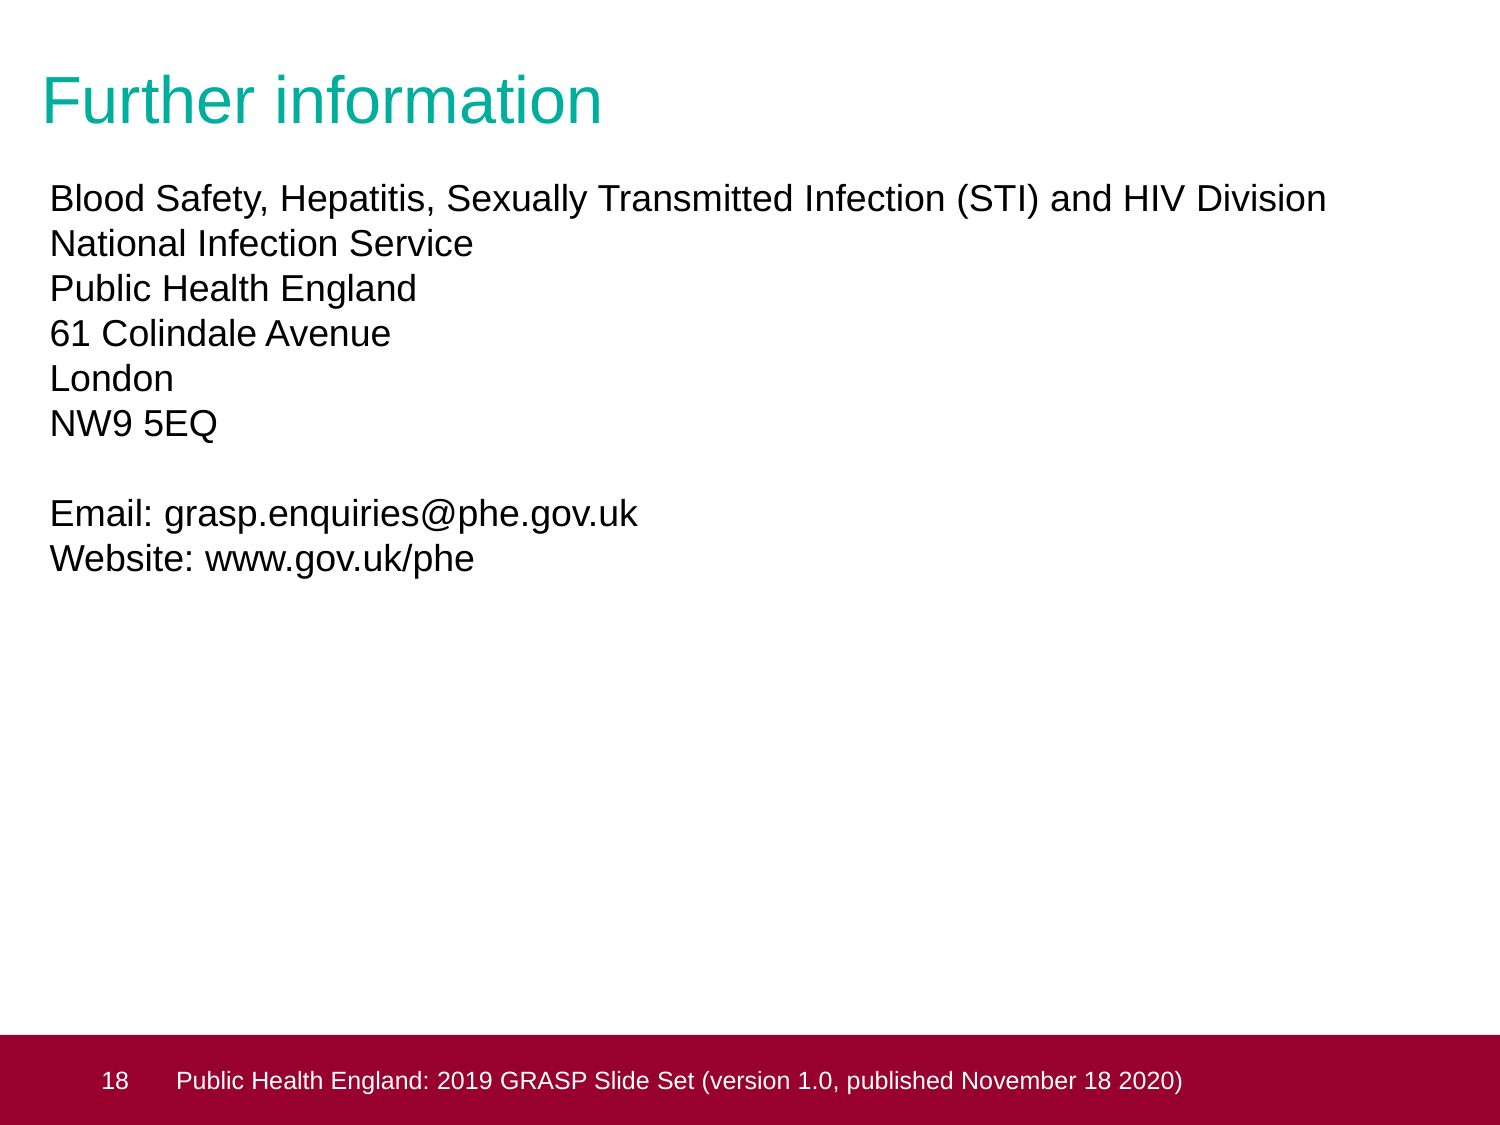

# Further information
Blood Safety, Hepatitis, Sexually Transmitted Infection (STI) and HIV Division
National Infection Service
Public Health England
61 Colindale Avenue
London
NW9 5EQ
Email: grasp.enquiries@phe.gov.uk
Website: www.gov.uk/phe
Public Health England: 2019 GRASP Slide Set (version 1.0, published November 18 2020)